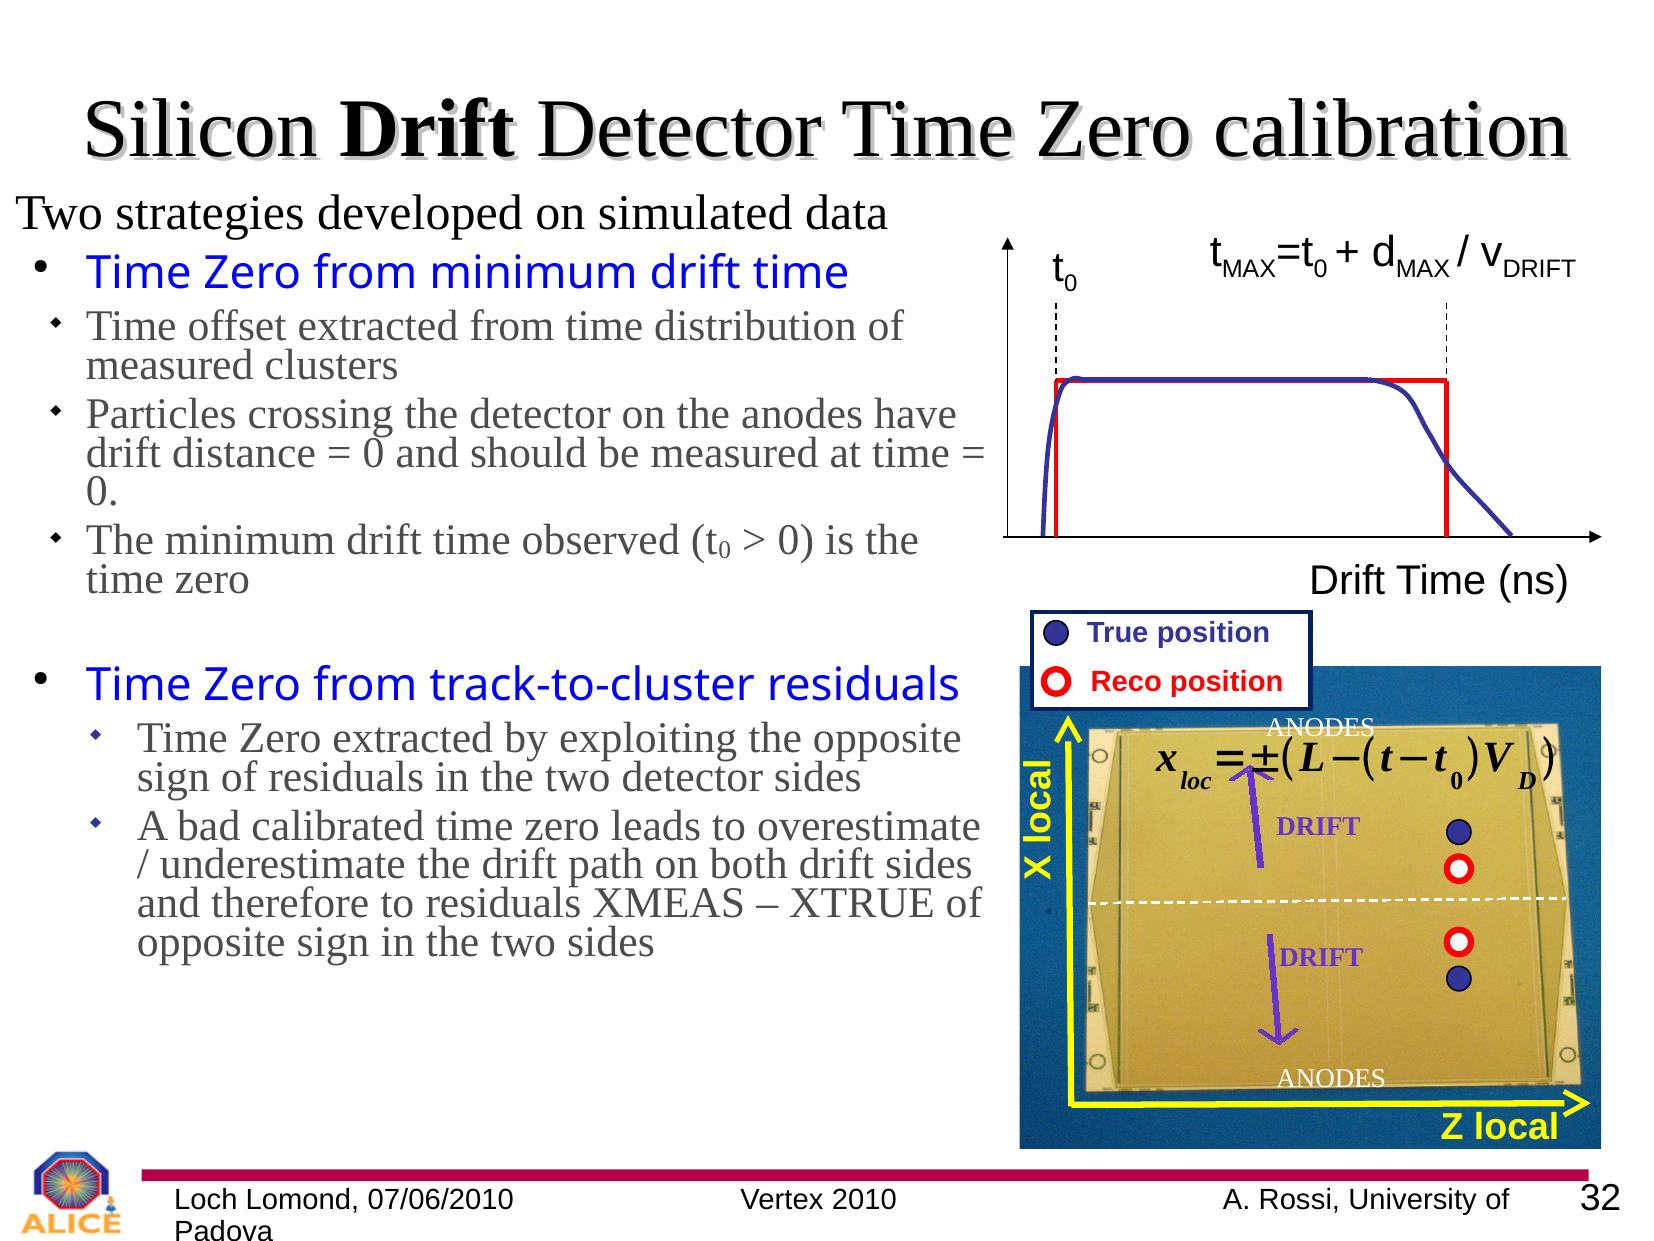

# Silicon Drift Detector Time Zero calibration
Two strategies developed on simulated data
Time Zero from minimum drift time
Time offset extracted from time distribution of measured clusters
Particles crossing the detector on the anodes have drift distance = 0 and should be measured at time = 0.
The minimum drift time observed (t0 > 0) is the time zero
Time Zero from track-to-cluster residuals
Time Zero extracted by exploiting the opposite sign of residuals in the two detector sides
A bad calibrated time zero leads to overestimate / underestimate the drift path on both drift sides and therefore to residuals XMEAS – XTRUE of opposite sign in the two sides
tMAX=t0 + dMAX / vDRIFT
t0
Drift Time (ns)
True position
Reco position
ANODES
X local
DRIFT
DRIFT
ANODES
Z local
Loch Lomond, 07/06/2010 		 Vertex 2010 		 A. Rossi, University of Padova
32